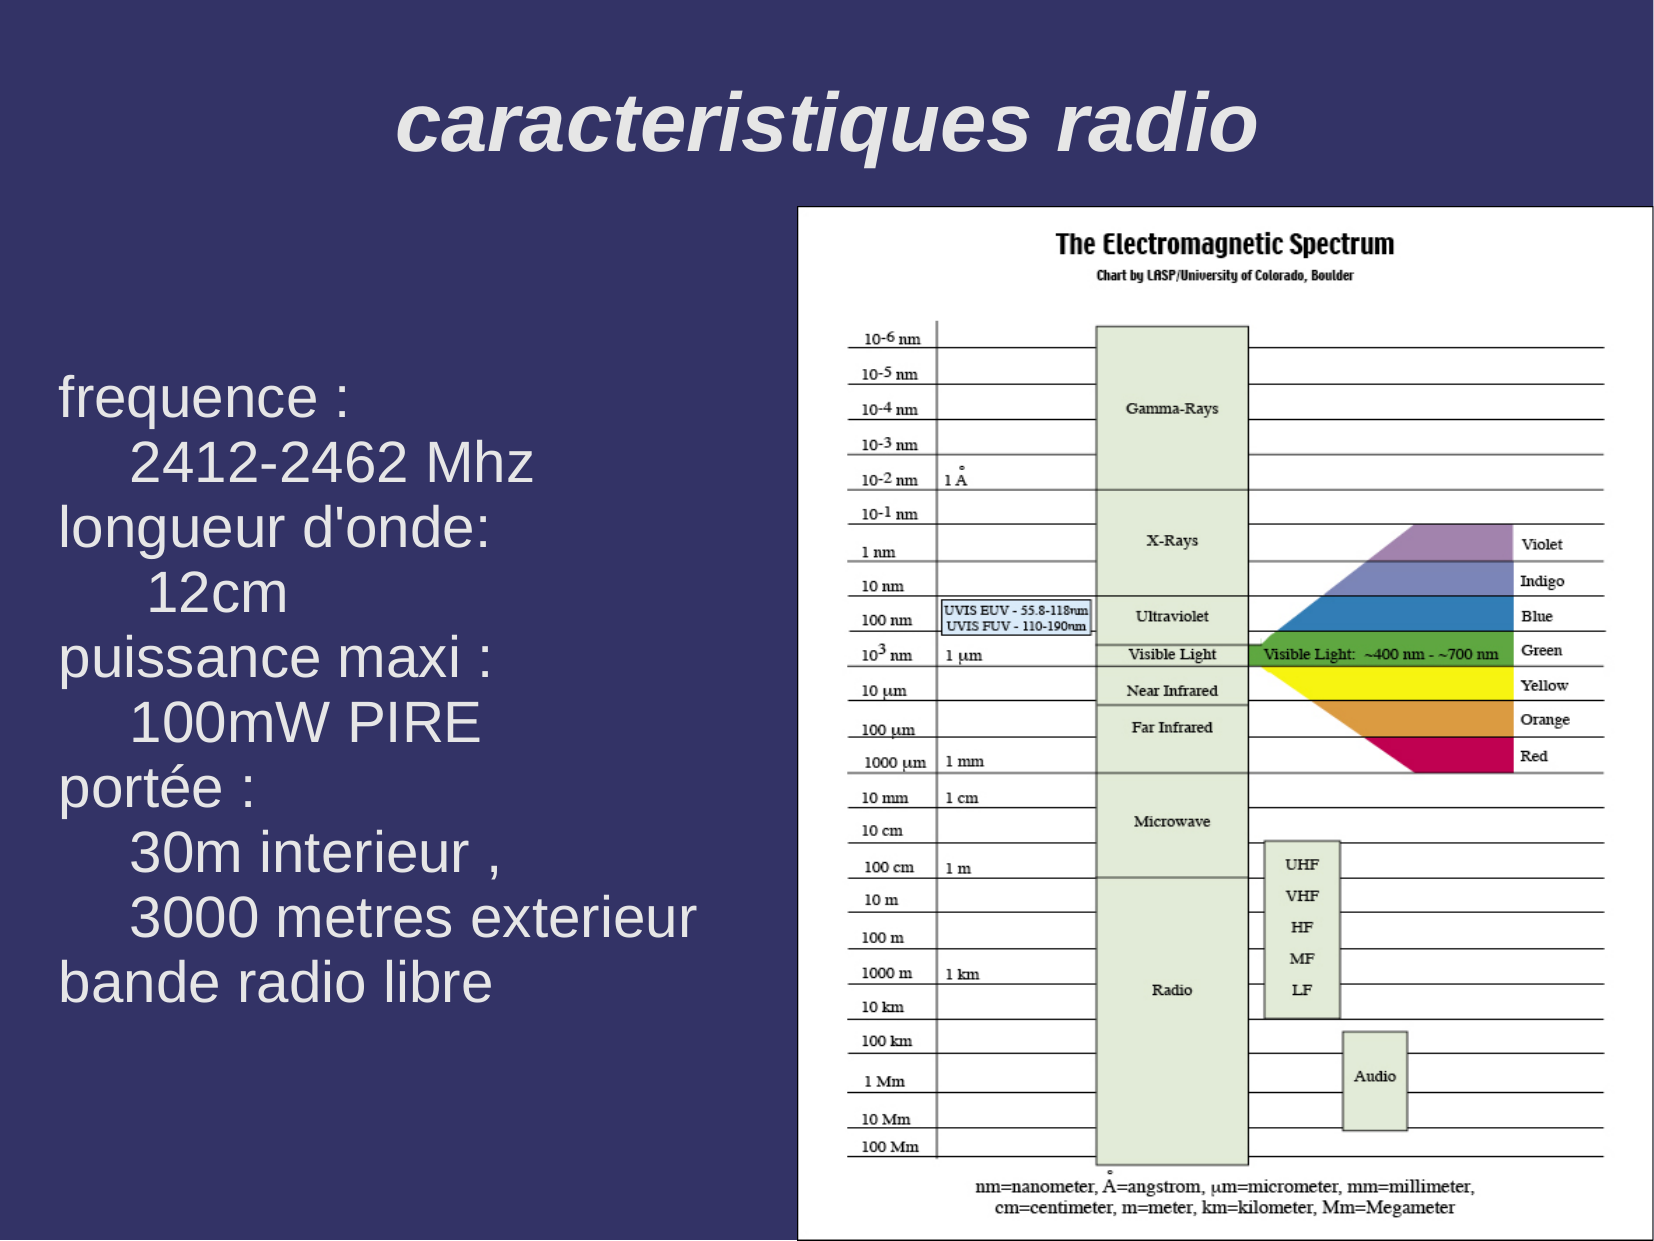

# caracteristiques radio
frequence :
2412-2462 Mhz
longueur d'onde:
 12cm
puissance maxi :
100mW PIRE
portée :
30m interieur ,
3000 metres exterieur
bande radio libre